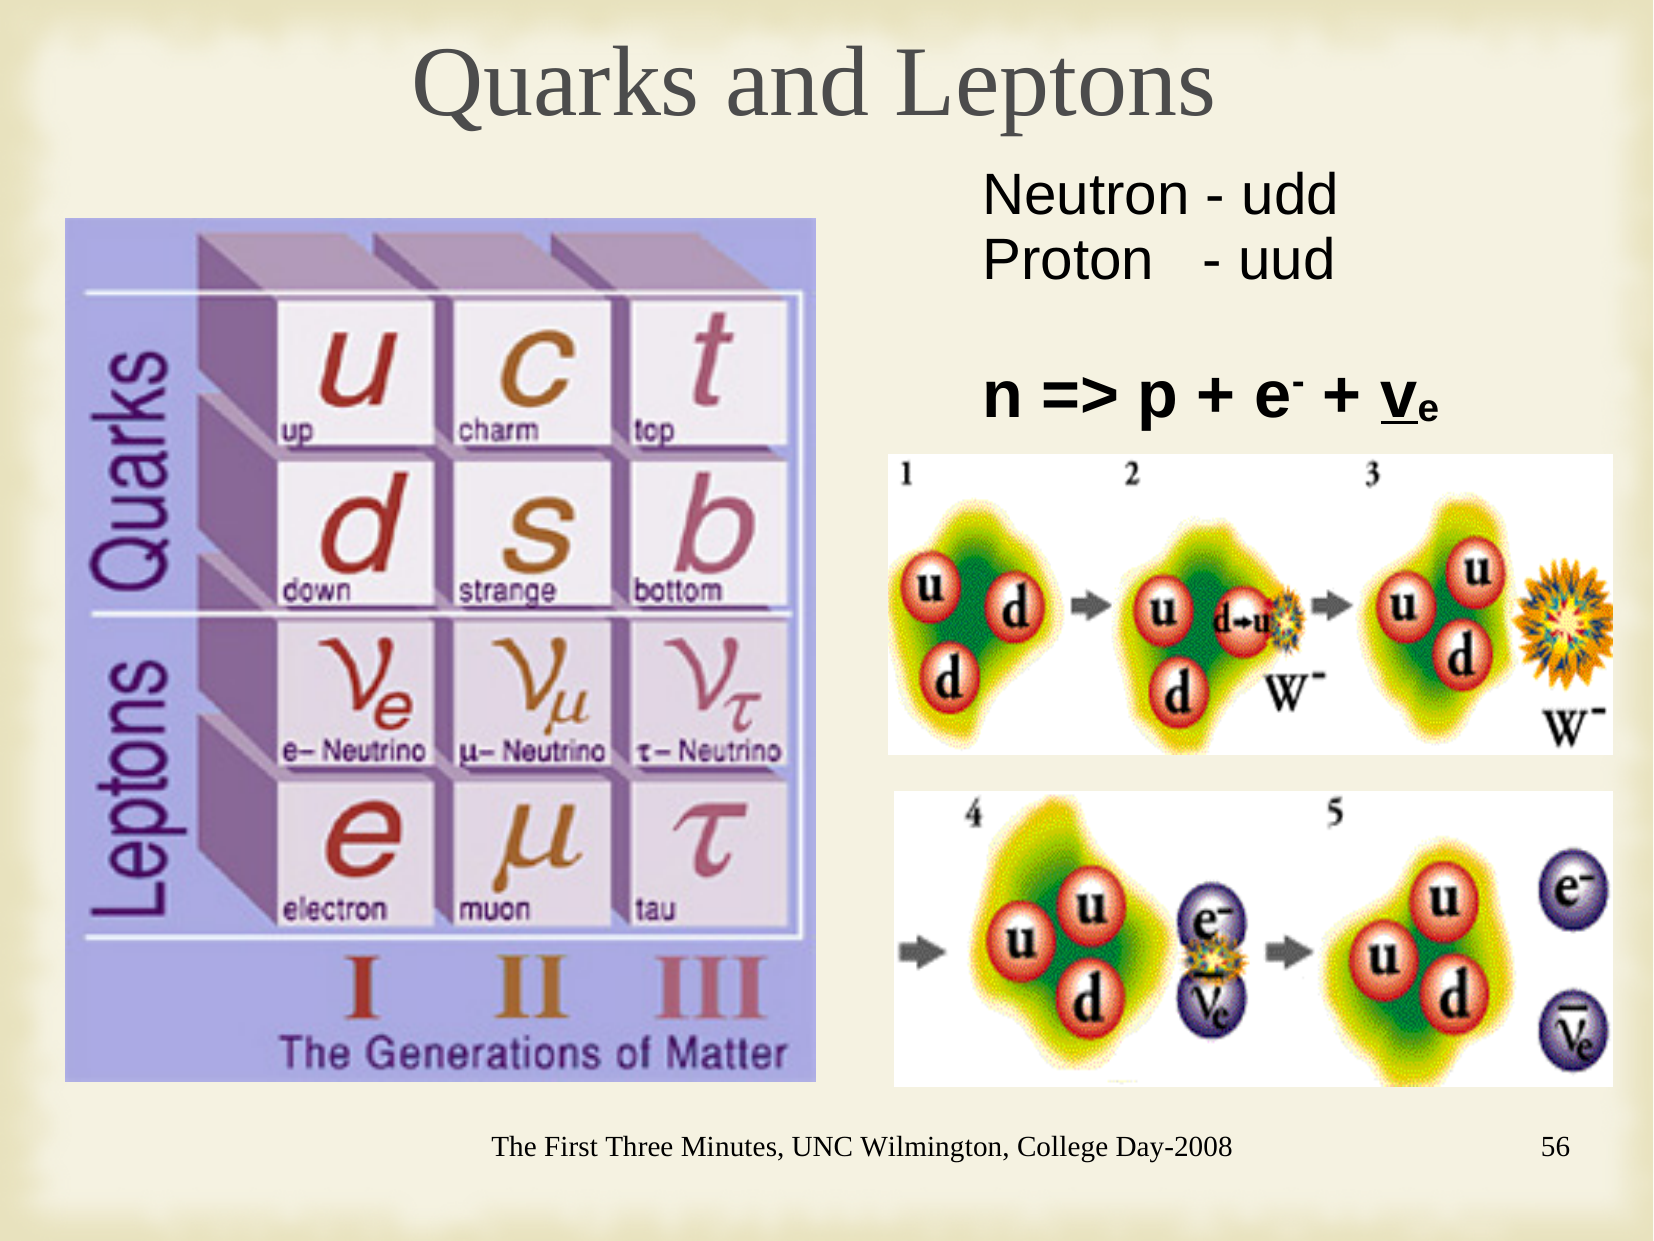

# Quarks and Leptons
Neutron - udd
Proton - uud
n => p + e- + ve
The First Three Minutes, UNC Wilmington, College Day-2008
56